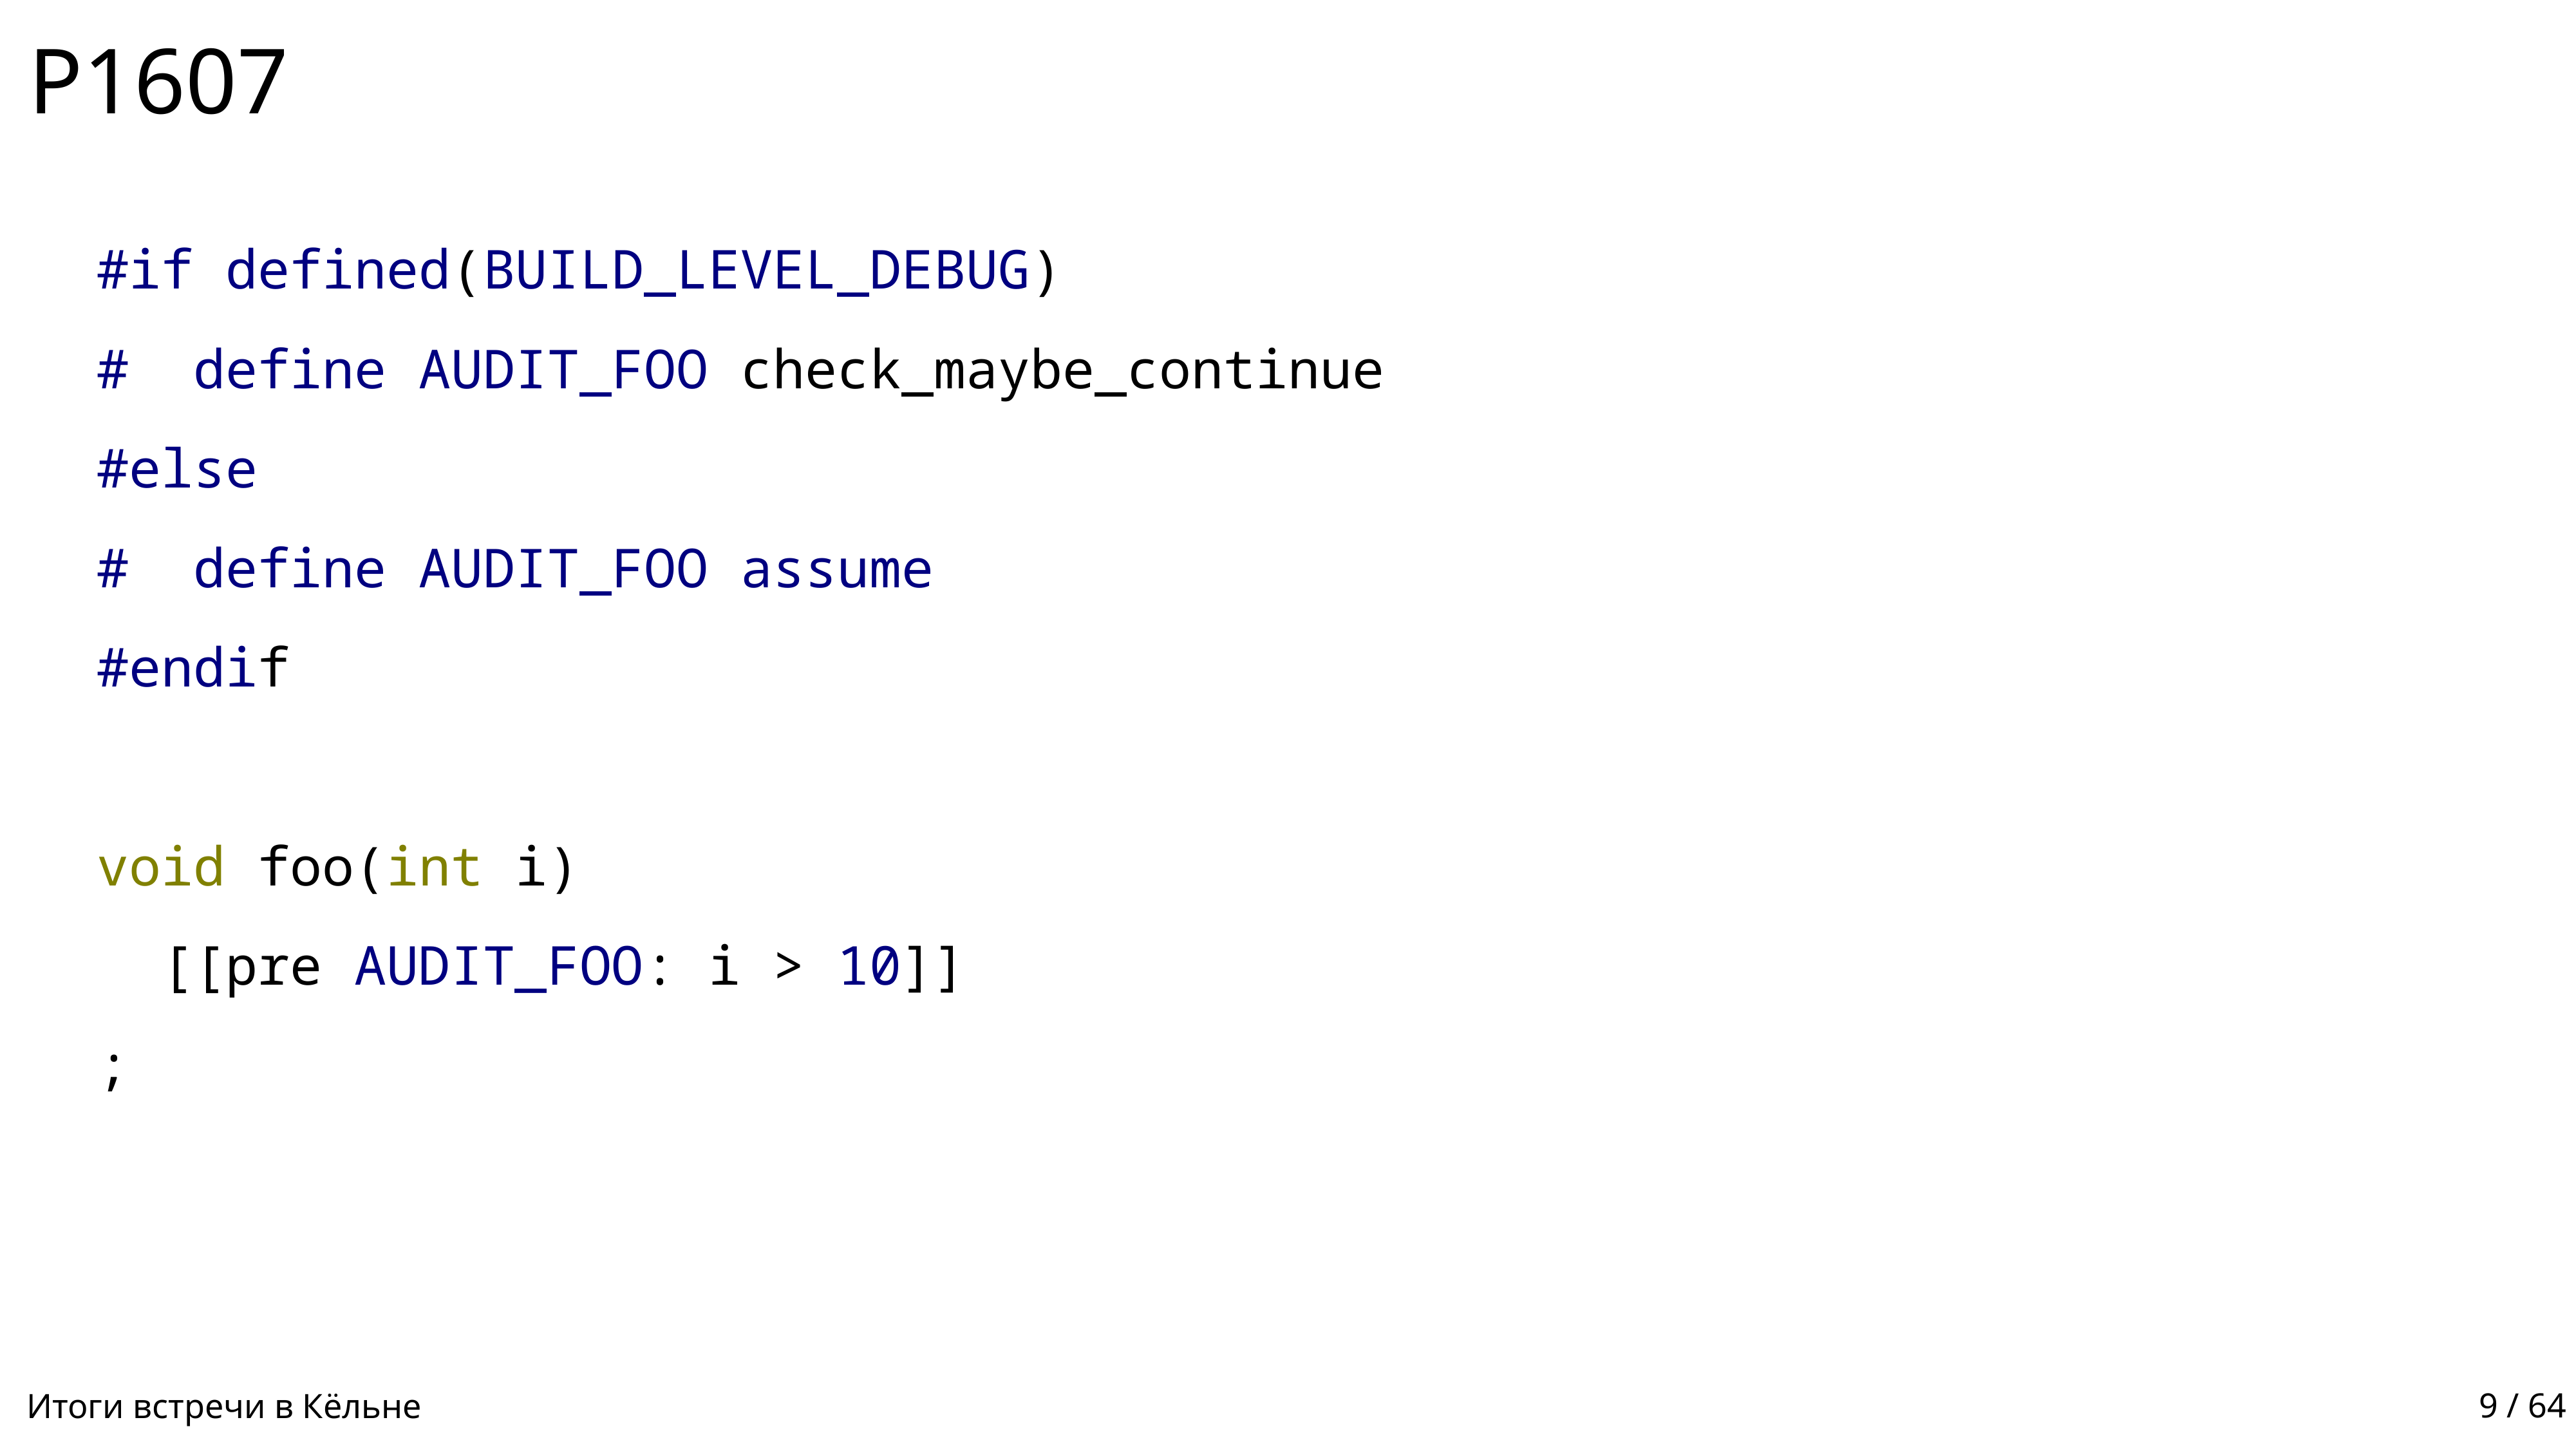

# P1607
#if defined(BUILD_LEVEL_DEBUG)
# define AUDIT_FOO check_maybe_continue
#else
# define AUDIT_FOO assume
#endif
void foo(int i)
 [[pre AUDIT_FOO: i > 10]]
;
Итоги встречи в Кёльне